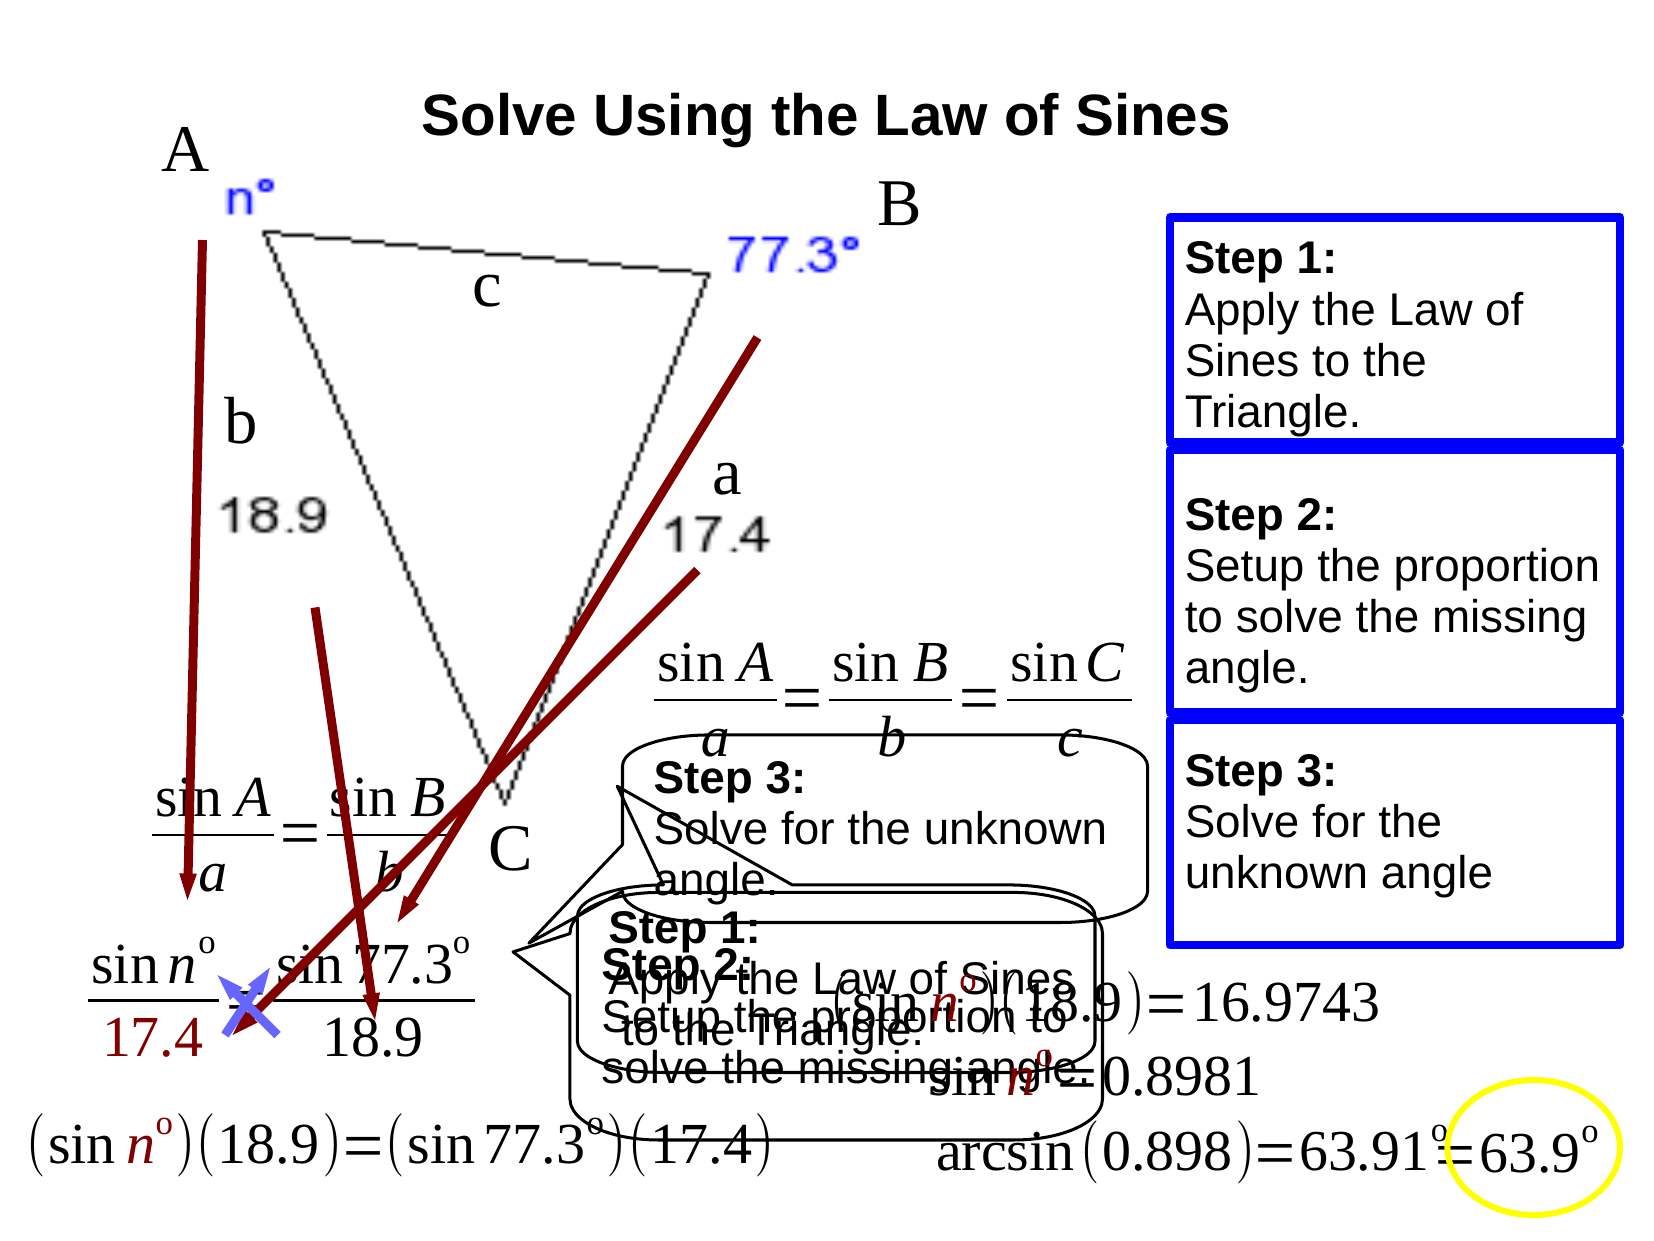

Solve Using the Law of Sines
A
B
Step 1:
Apply the Law of Sines to the Triangle.
Step 2:
Setup the proportion to solve the missing angle.
Step 3:
Solve for the unknown angle
c
b
a
Step 3:
Solve for the unknown
angle.
C
Step 1:
Apply the Law of Sines
 to the Triangle.
Step 2:
Setup the proportion to
solve the missing angle.